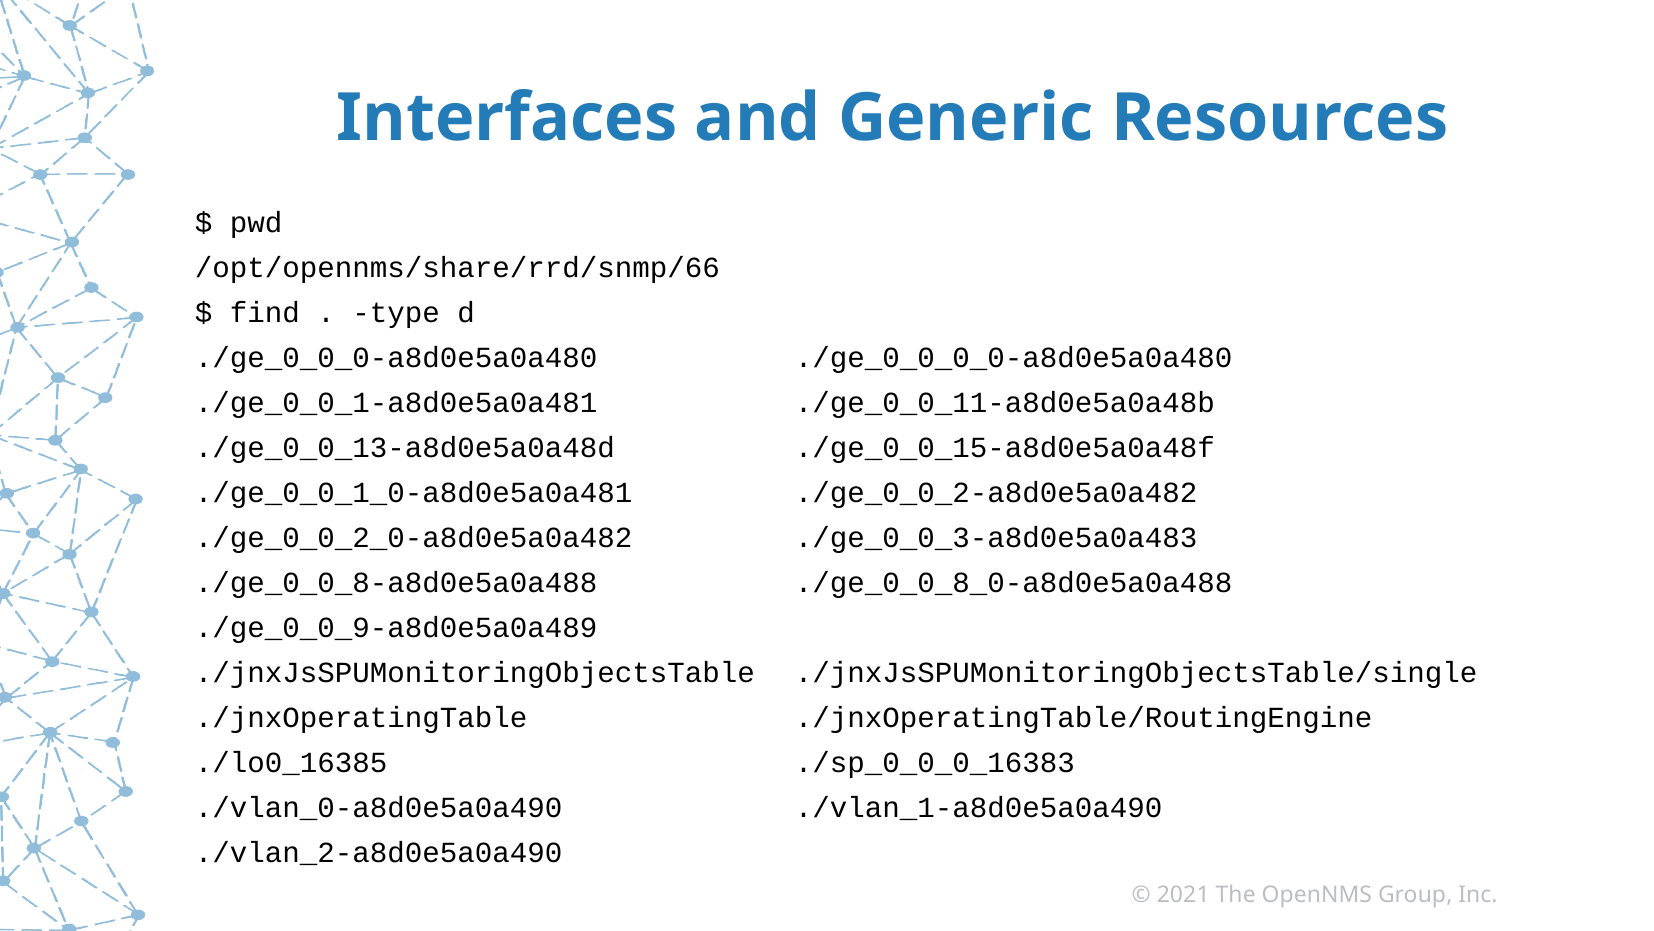

# Interfaces and Generic Resources
$ pwd
/opt/opennms/share/rrd/snmp/66
$ find . -type d
./ge_0_0_0-a8d0e5a0a480			./ge_0_0_0_0-a8d0e5a0a480
./ge_0_0_1-a8d0e5a0a481			./ge_0_0_11-a8d0e5a0a48b
./ge_0_0_13-a8d0e5a0a48d			./ge_0_0_15-a8d0e5a0a48f
./ge_0_0_1_0-a8d0e5a0a481			./ge_0_0_2-a8d0e5a0a482
./ge_0_0_2_0-a8d0e5a0a482			./ge_0_0_3-a8d0e5a0a483
./ge_0_0_8-a8d0e5a0a488			./ge_0_0_8_0-a8d0e5a0a488
./ge_0_0_9-a8d0e5a0a489
./jnxJsSPUMonitoringObjectsTable 	./jnxJsSPUMonitoringObjectsTable/single
./jnxOperatingTable 				./jnxOperatingTable/RoutingEngine
./lo0_16385						./sp_0_0_0_16383
./vlan_0-a8d0e5a0a490				./vlan_1-a8d0e5a0a490
./vlan_2-a8d0e5a0a490